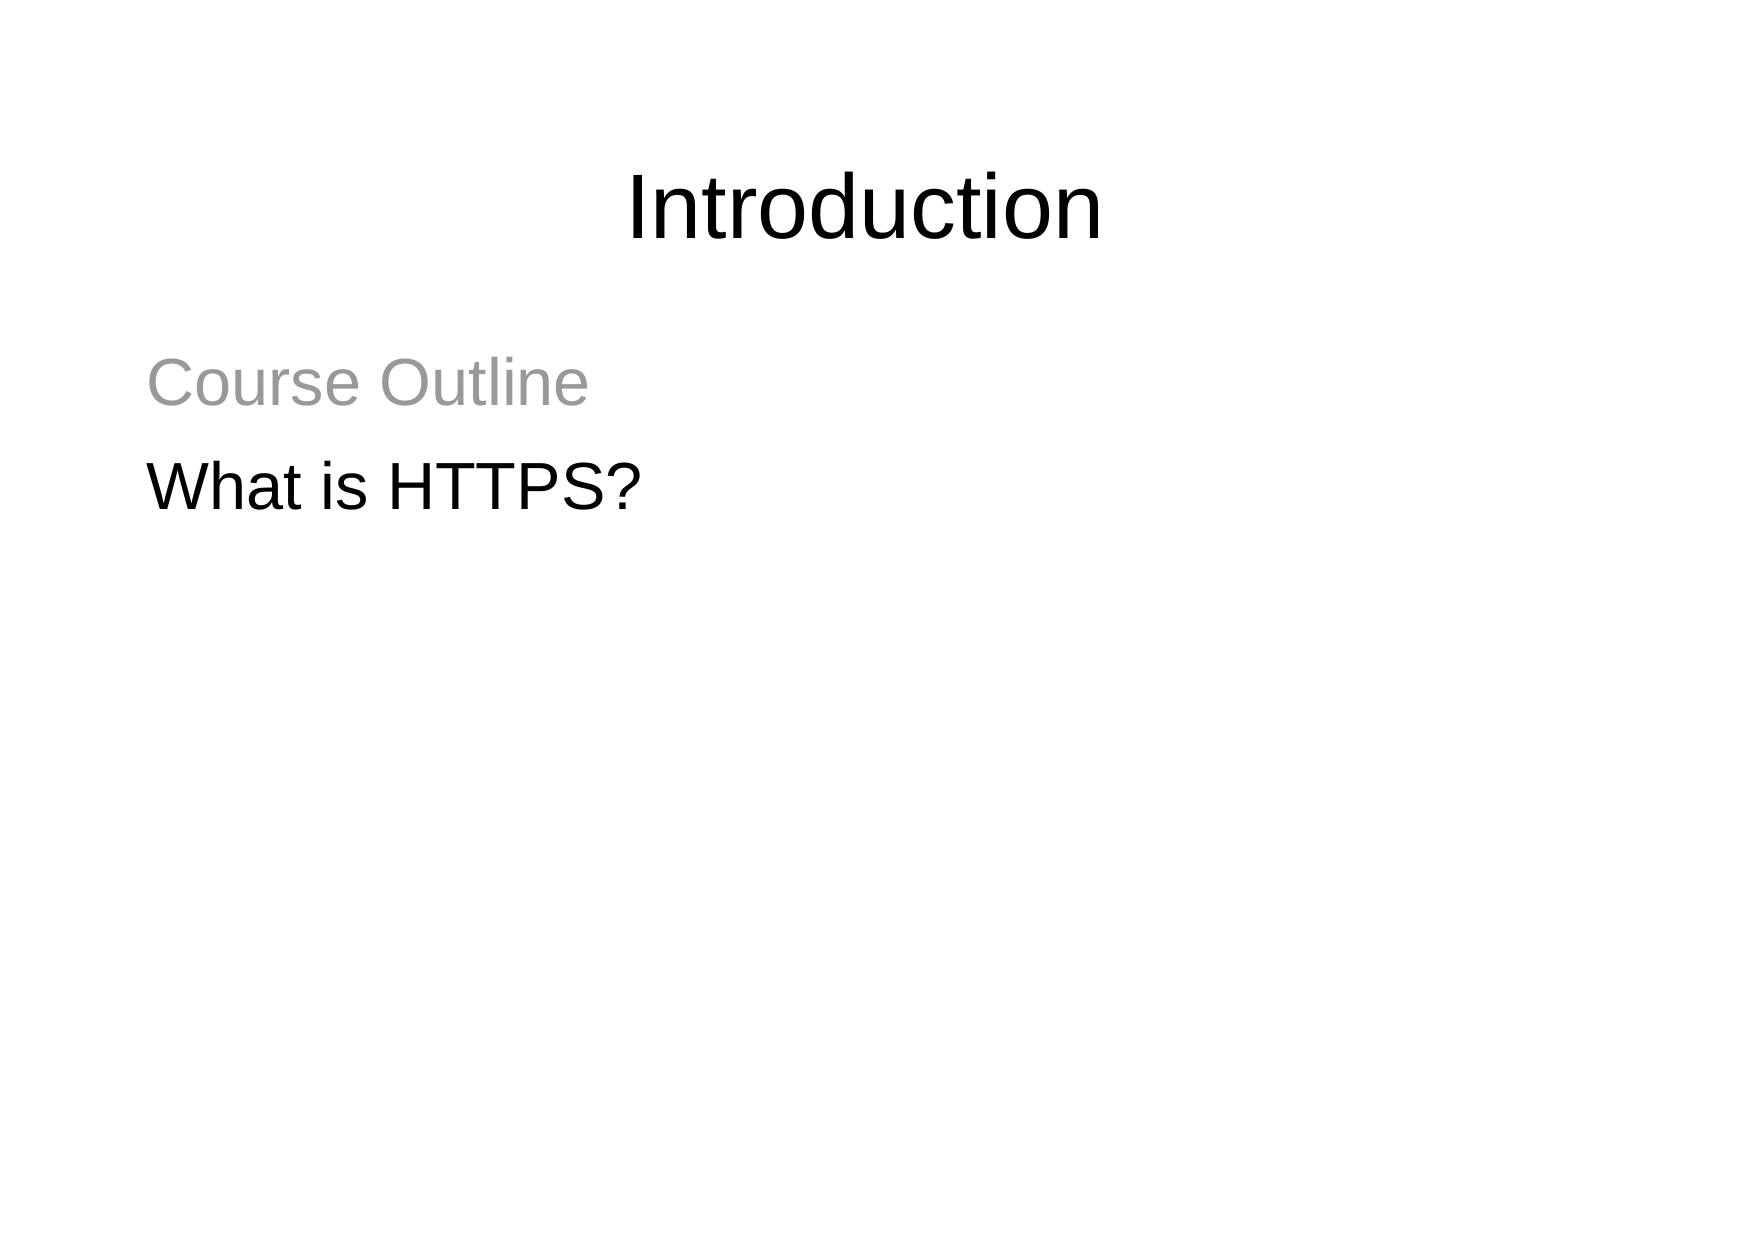

# Introduction
Course Outline
What is HTTPS?